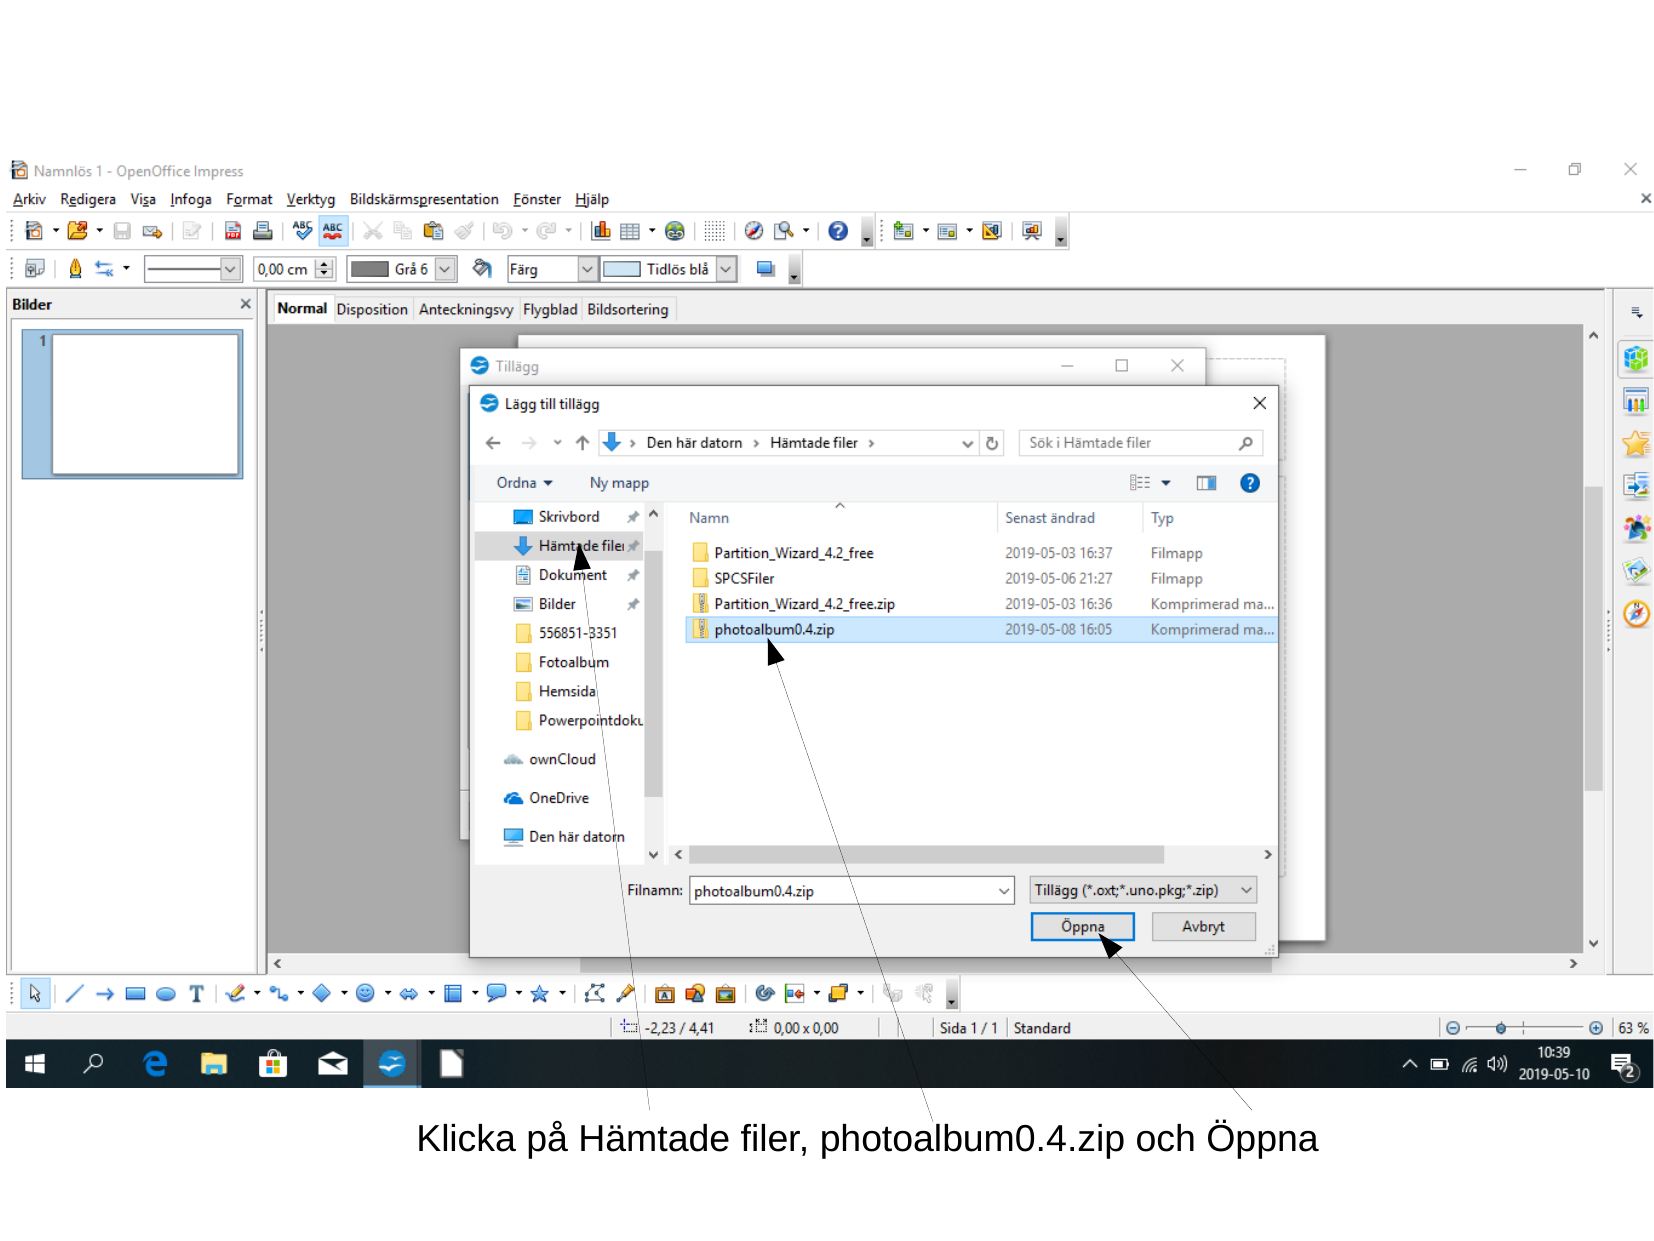

Klicka på Hämtade filer, photoalbum0.4.zip och Öppna